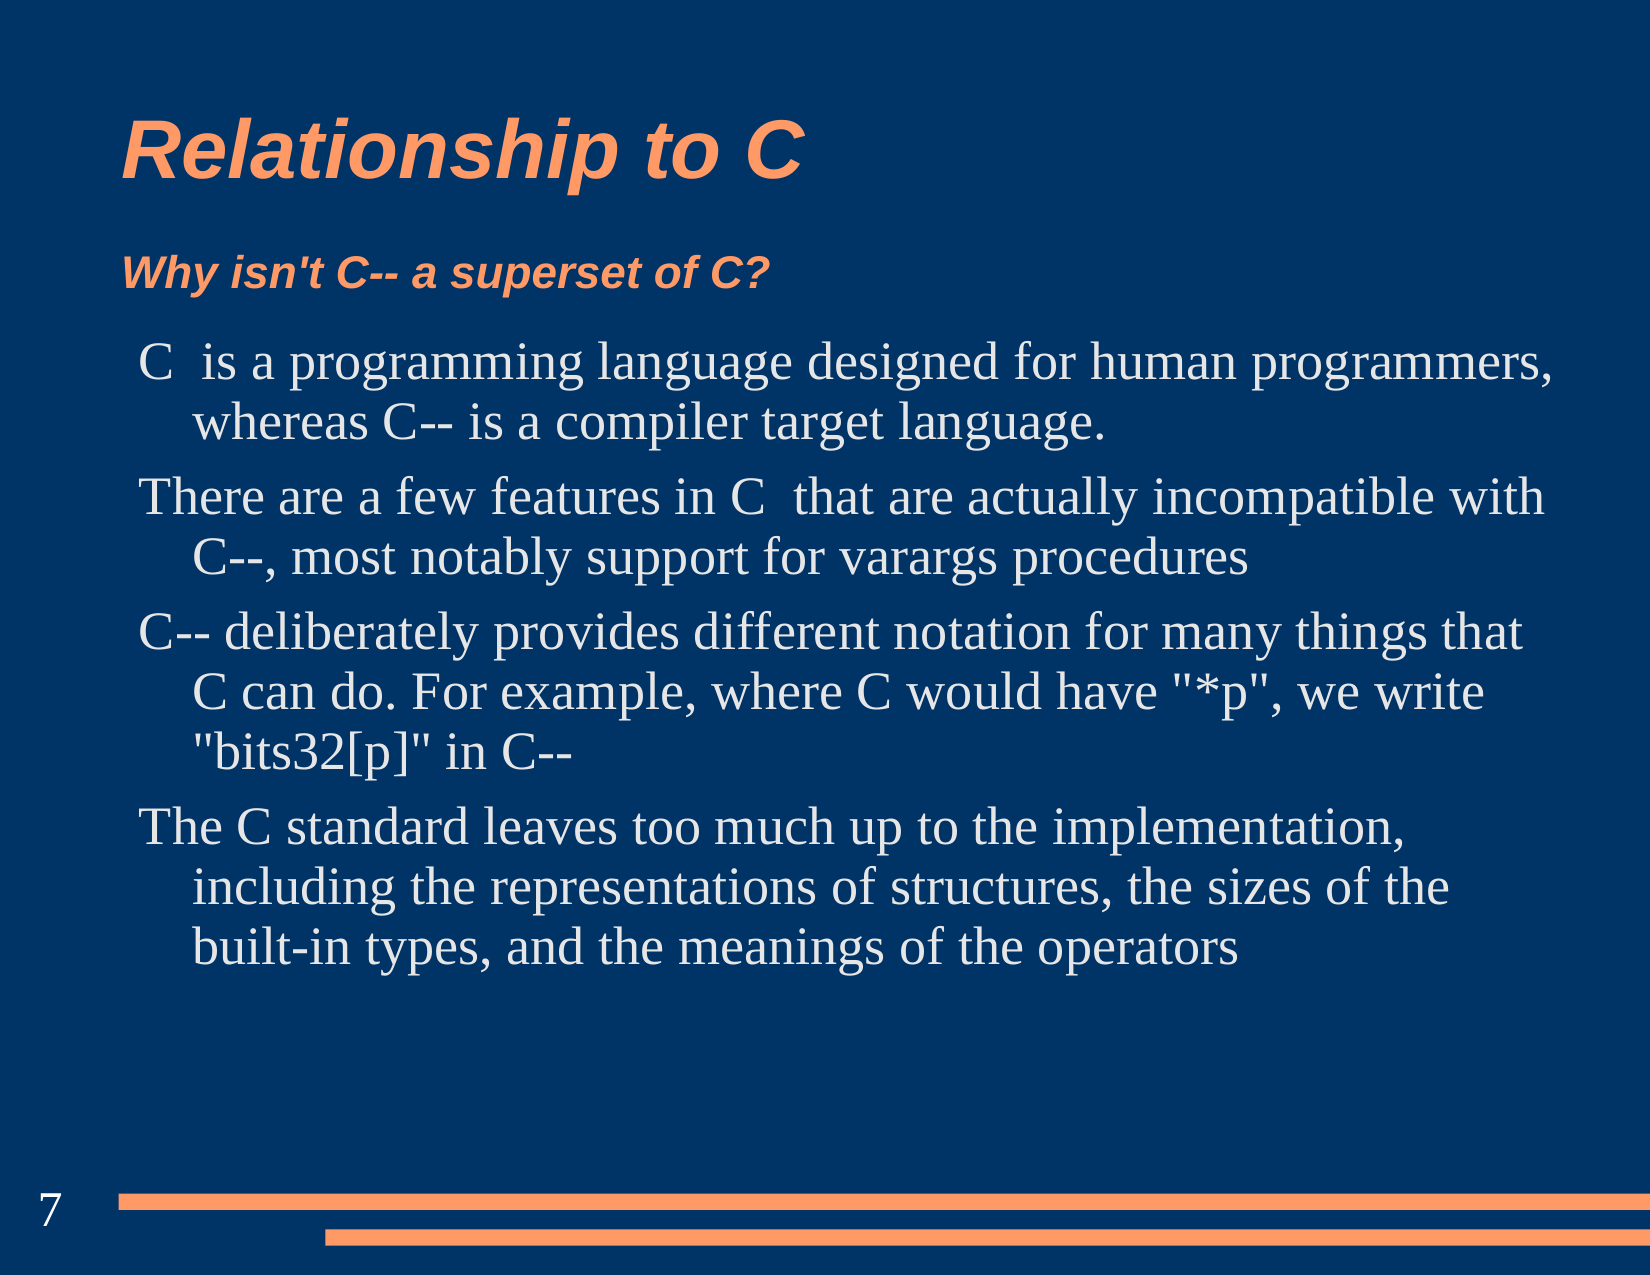

# Relationship to C Why isn't C-- a superset of C?
C  is a programming language designed for human programmers, whereas C-- is a compiler target language.
There are a few features in C  that are actually incompatible with C--, most notably support for varargs procedures
C-- deliberately provides different notation for many things that C can do. For example, where C would have "*p", we write "bits32[p]" in C--
The C standard leaves too much up to the implementation, including the representations of structures, the sizes of the built-in types, and the meanings of the operators
7